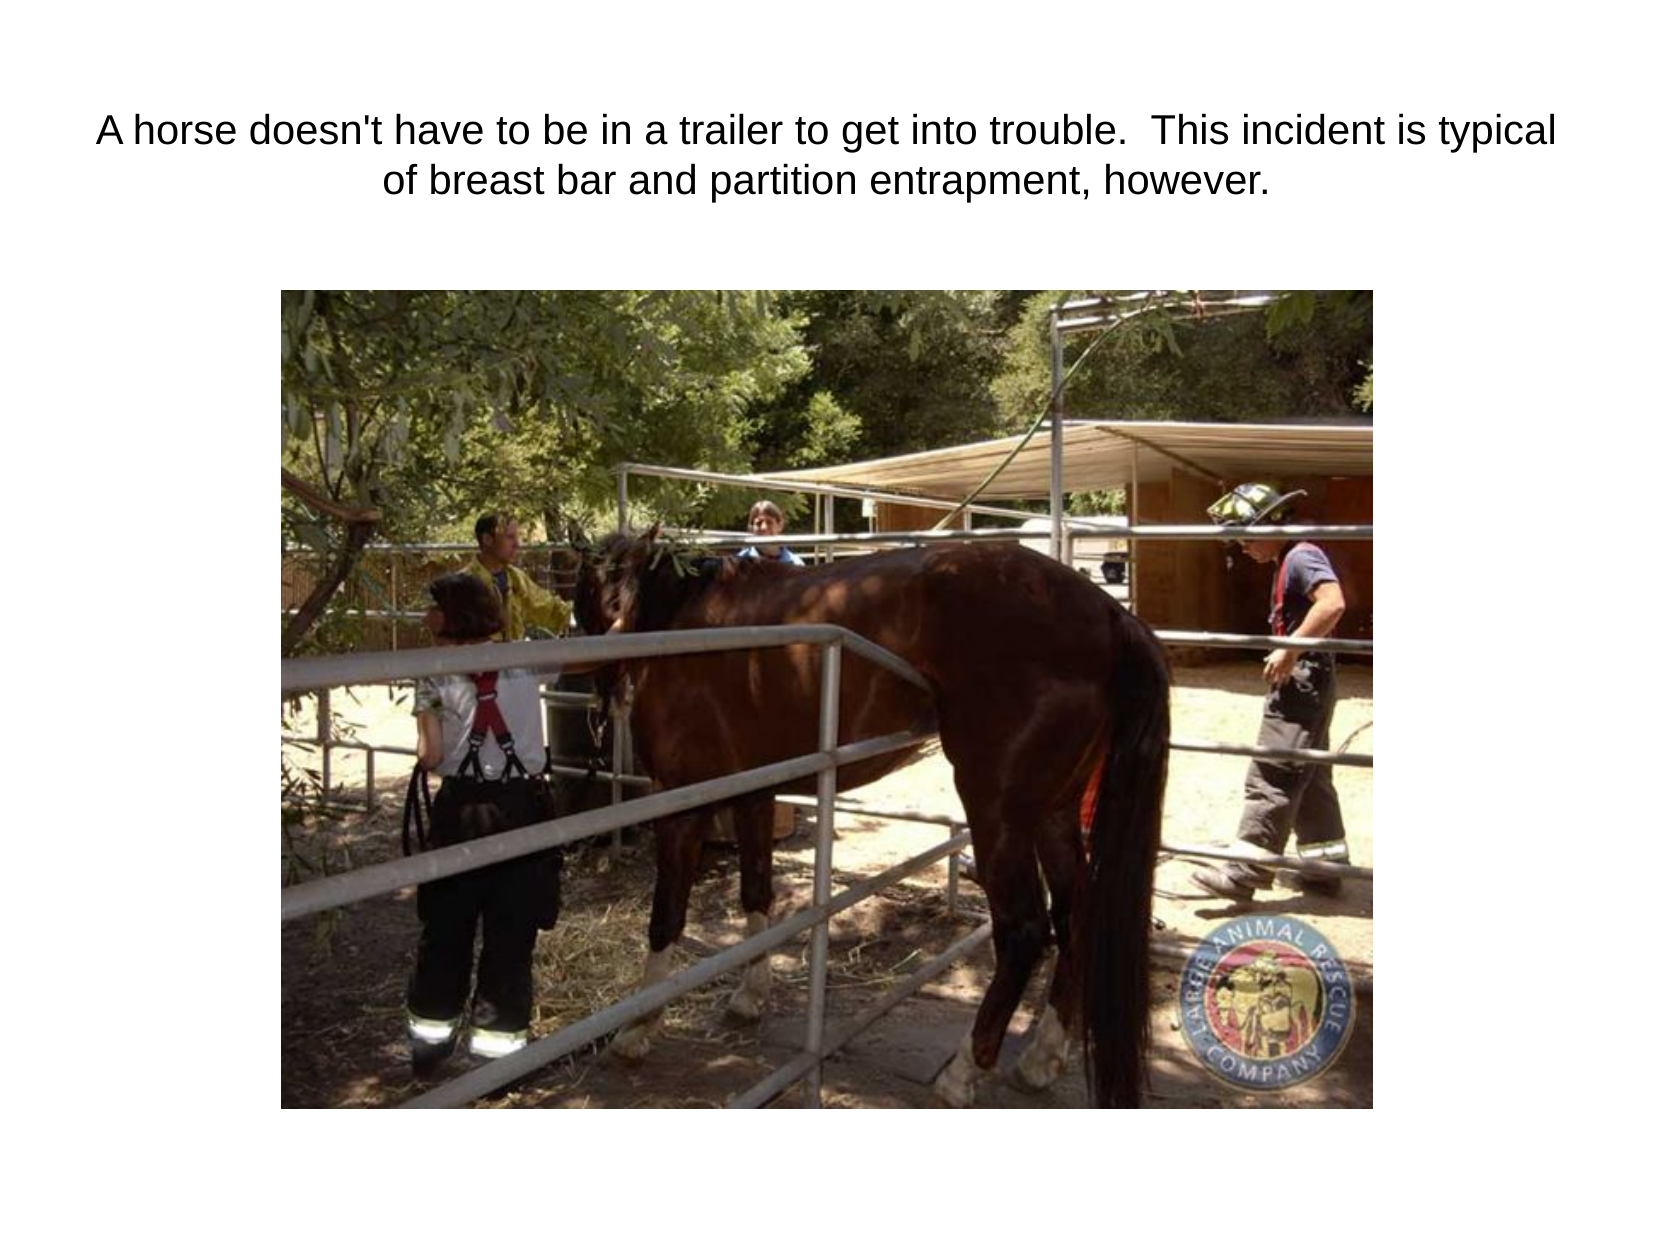

# A horse doesn't have to be in a trailer to get into trouble. This incident is typical of breast bar and partition entrapment, however.